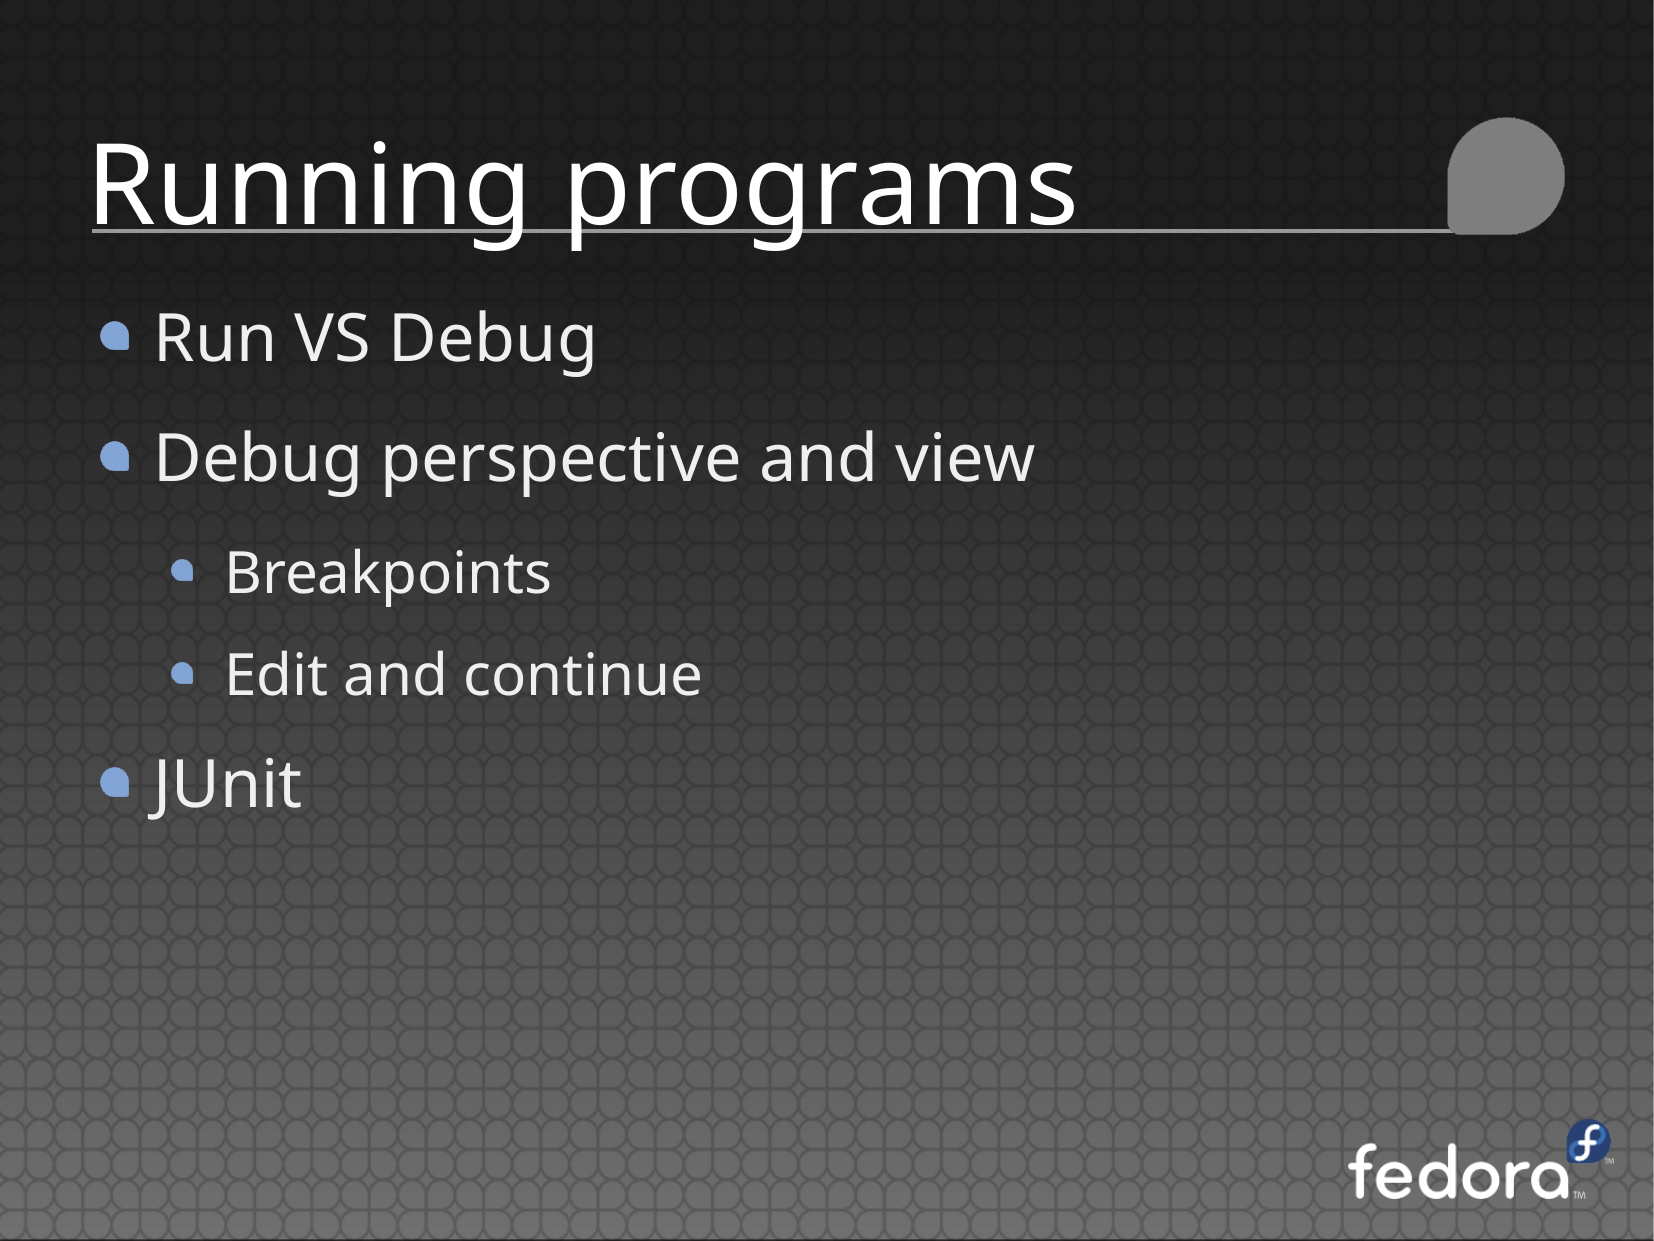

# Running programs
Run VS Debug
Debug perspective and view
Breakpoints
Edit and continue
JUnit